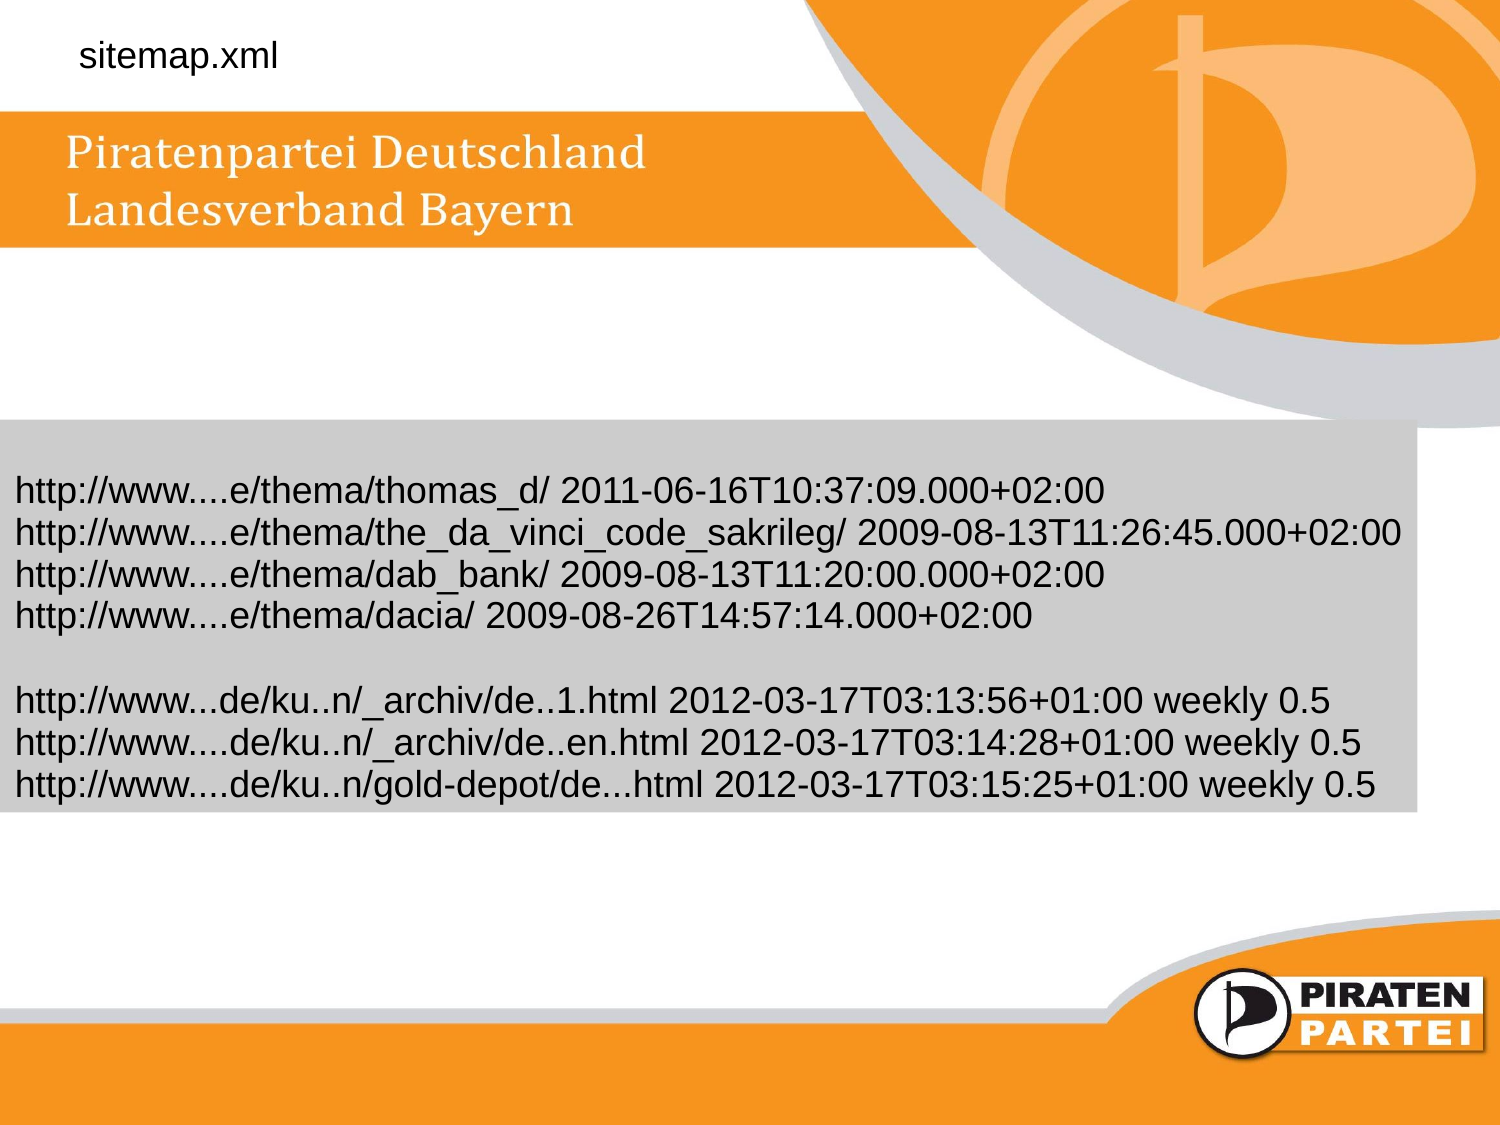

sitemap.xml
http://www....e/thema/thomas_d/ 2011-06-16T10:37:09.000+02:00
http://www....e/thema/the_da_vinci_code_sakrileg/ 2009-08-13T11:26:45.000+02:00
http://www....e/thema/dab_bank/ 2009-08-13T11:20:00.000+02:00
http://www....e/thema/dacia/ 2009-08-26T14:57:14.000+02:00
http://www...de/ku..n/_archiv/de..1.html 2012-03-17T03:13:56+01:00 weekly 0.5
http://www....de/ku..n/_archiv/de..en.html 2012-03-17T03:14:28+01:00 weekly 0.5
http://www....de/ku..n/gold-depot/de...html 2012-03-17T03:15:25+01:00 weekly 0.5